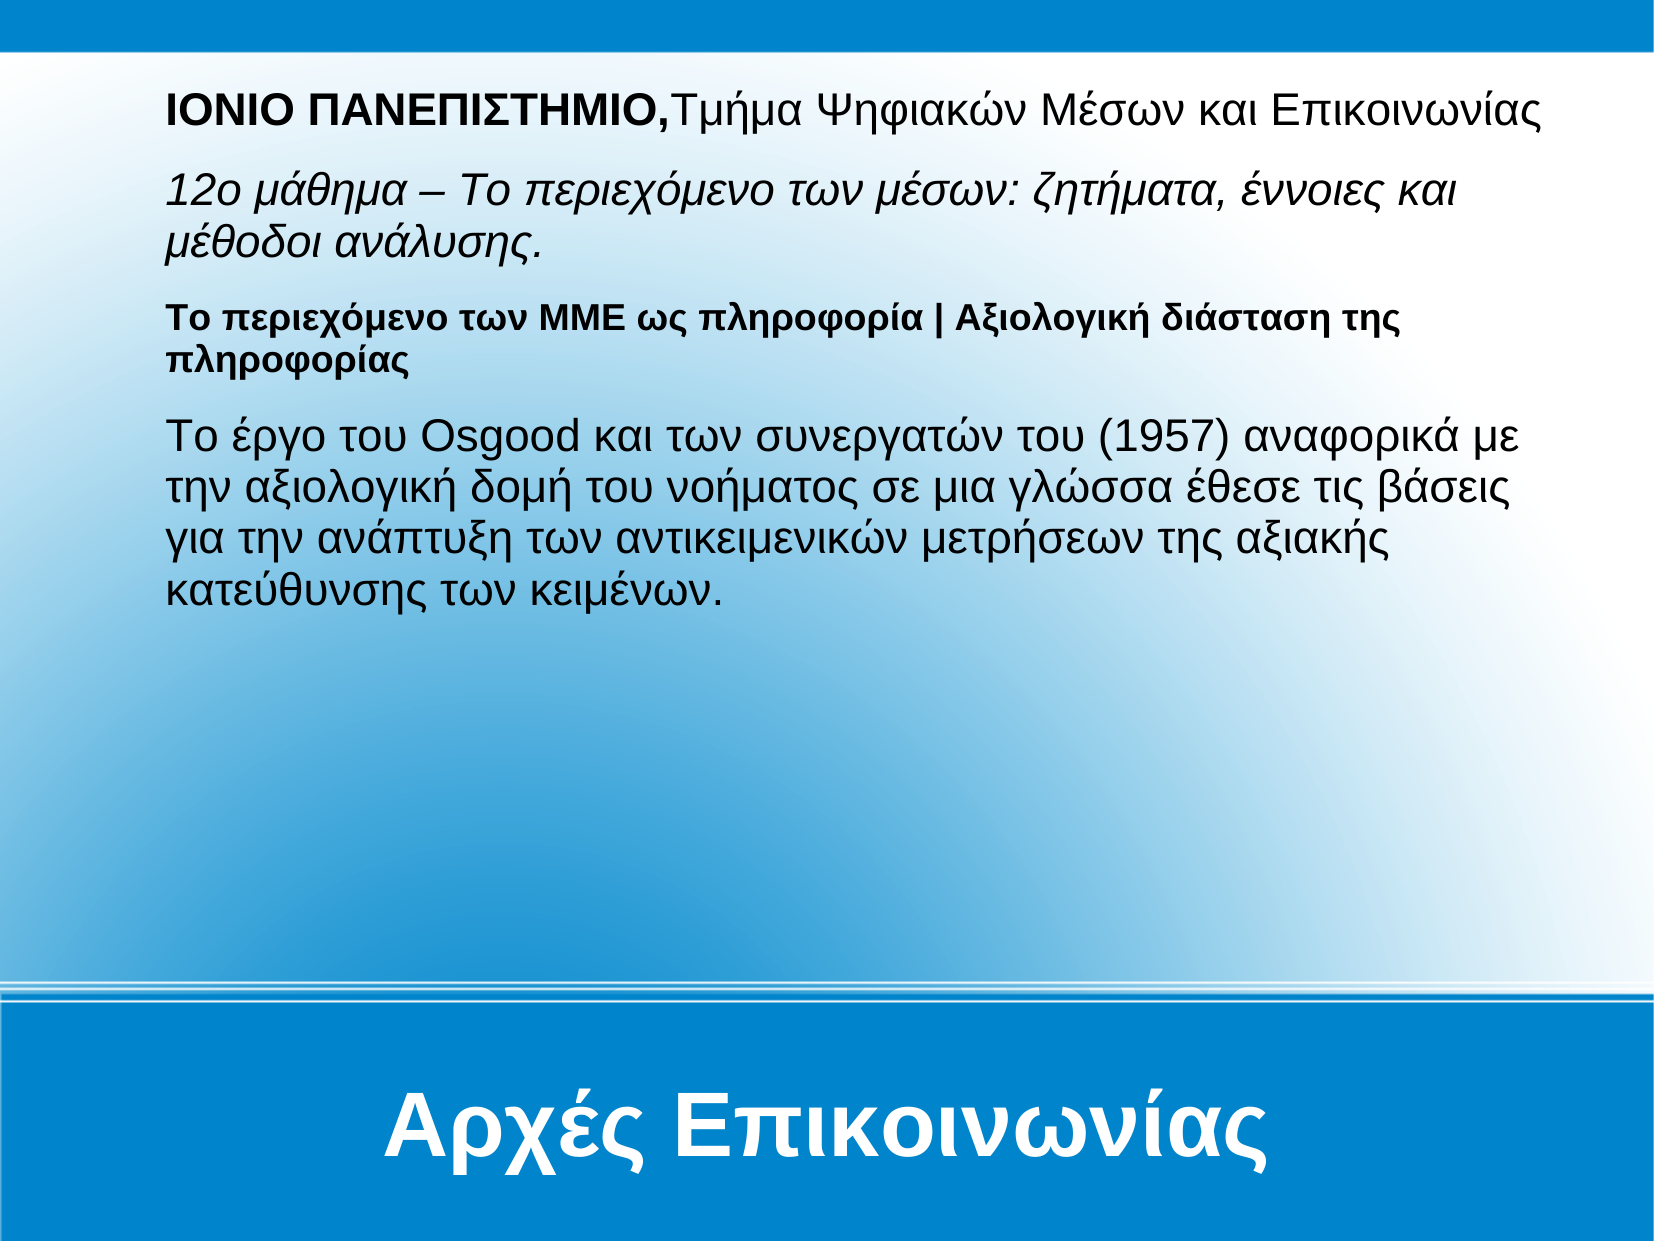

ΙΟΝΙΟ ΠΑΝΕΠΙΣΤΗΜΙΟ,Τμήμα Ψηφιακών Μέσων και Επικοινωνίας
12ο μάθημα – Το περιεχόμενο των μέσων: ζητήματα, έννοιες και μέθοδοι ανάλυσης.
Το περιεχόμενο των ΜΜΕ ως πληροφορία | Αξιολογική διάσταση της πληροφορίας
Το έργο του Osgood και των συνεργατών του (1957) αναφορικά με την αξιολογική δομή του νοήματος σε μια γλώσσα έθεσε τις βάσεις για την ανάπτυξη των αντικειμενικών μετρήσεων της αξιακής κατεύθυνσης των κειμένων.
# Αρχές Επικοινωνίας